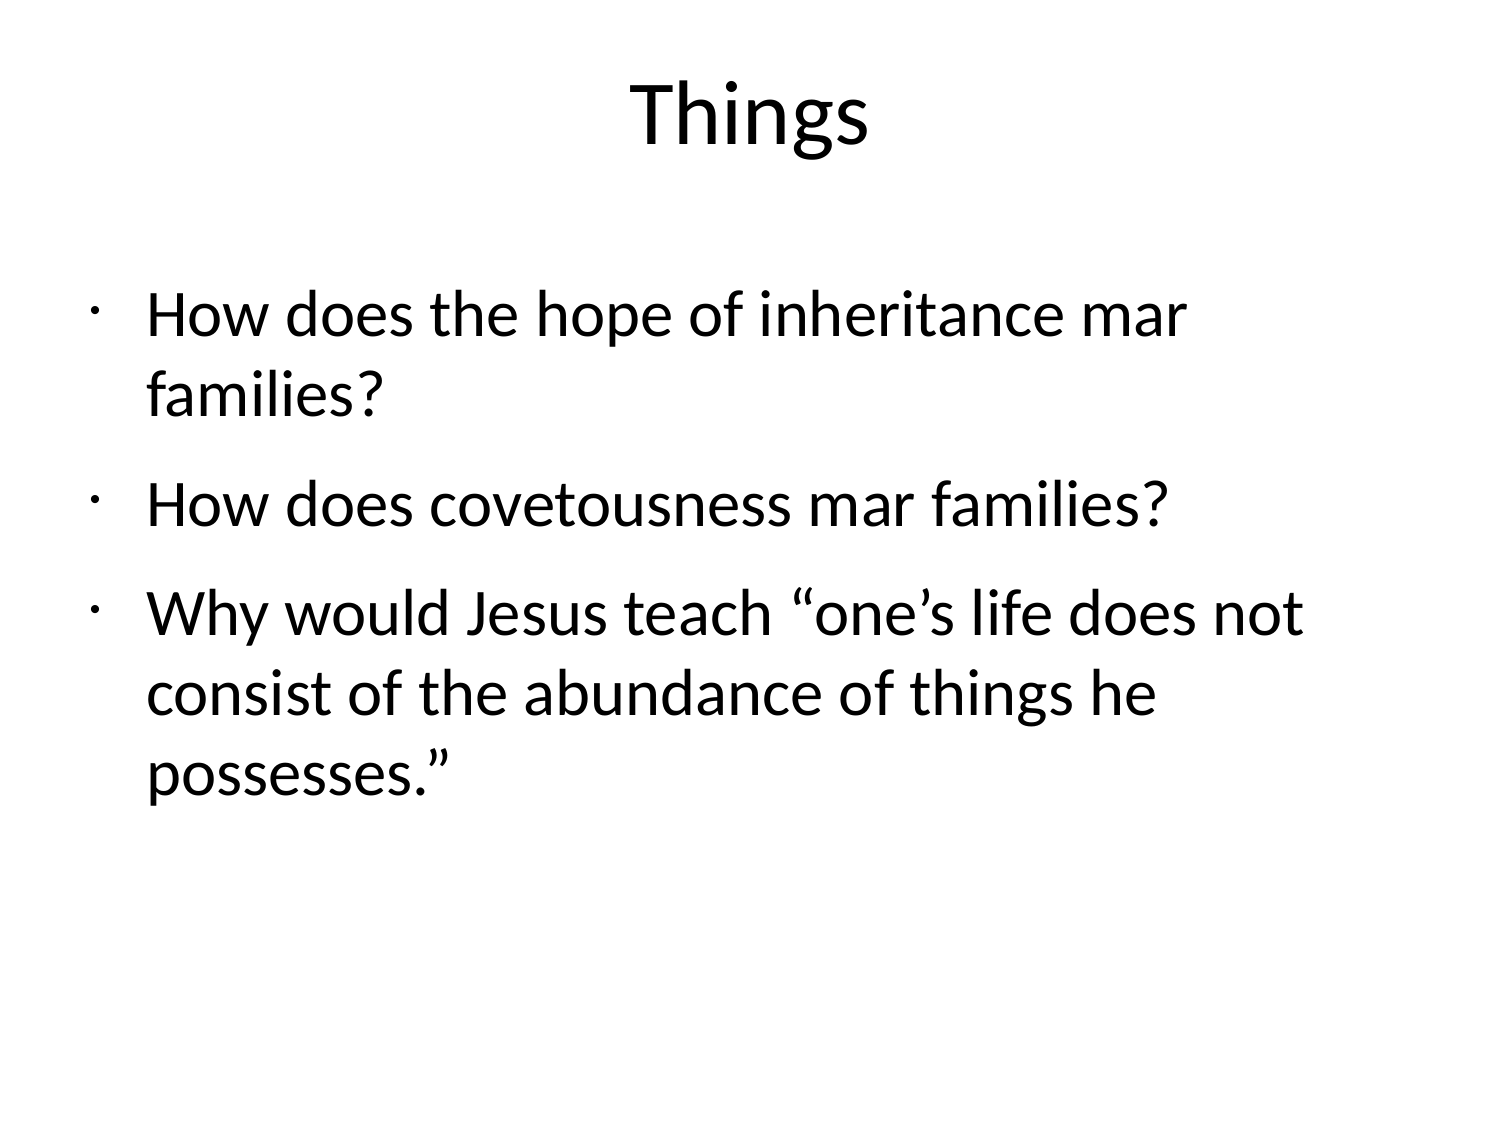

# Things
How does the hope of inheritance mar families?
How does covetousness mar families?
Why would Jesus teach “one’s life does not consist of the abundance of things he possesses.”